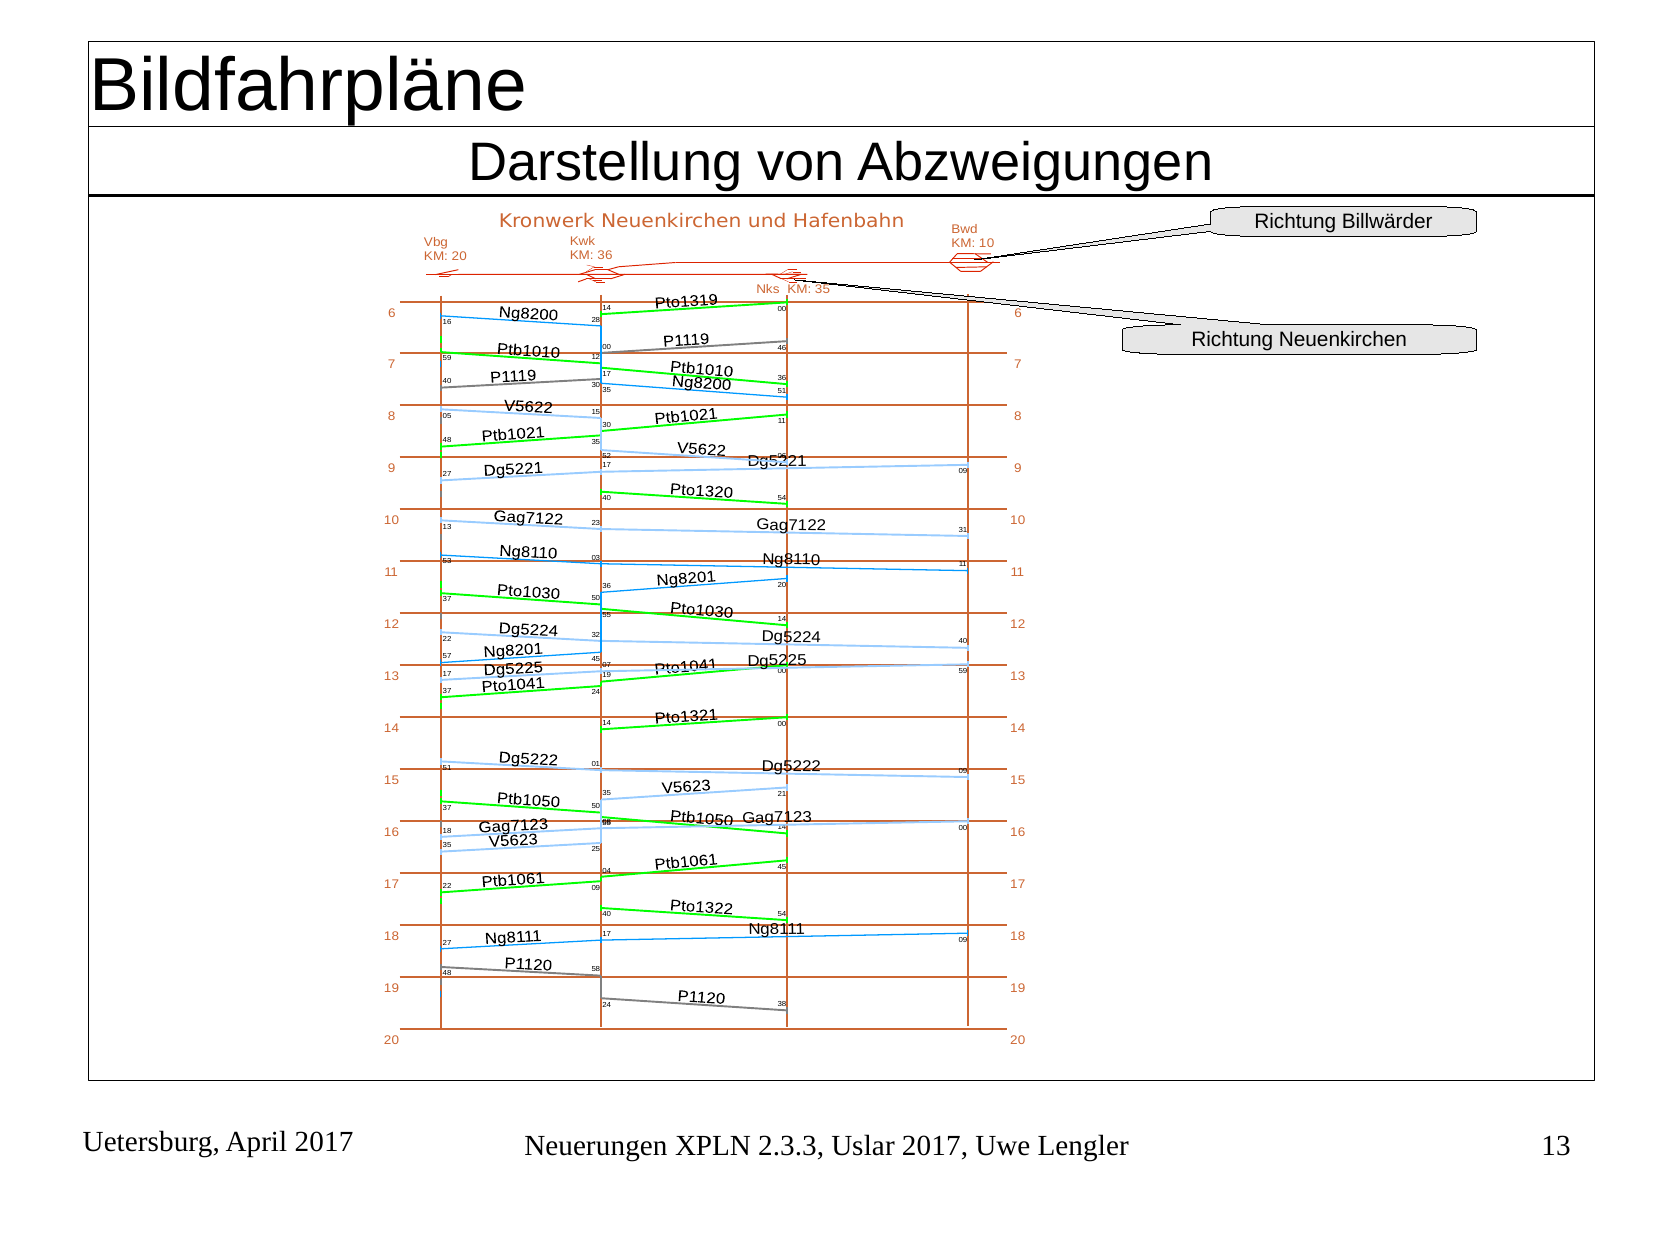

# Bildfahrpläne
Darstellung von Abzweigungen
Richtung Billwärder
Richtung Neuenkirchen
Uetersburg, April 2017
Neuerungen XPLN 2.3.3, Uslar 2017, Uwe Lengler
13